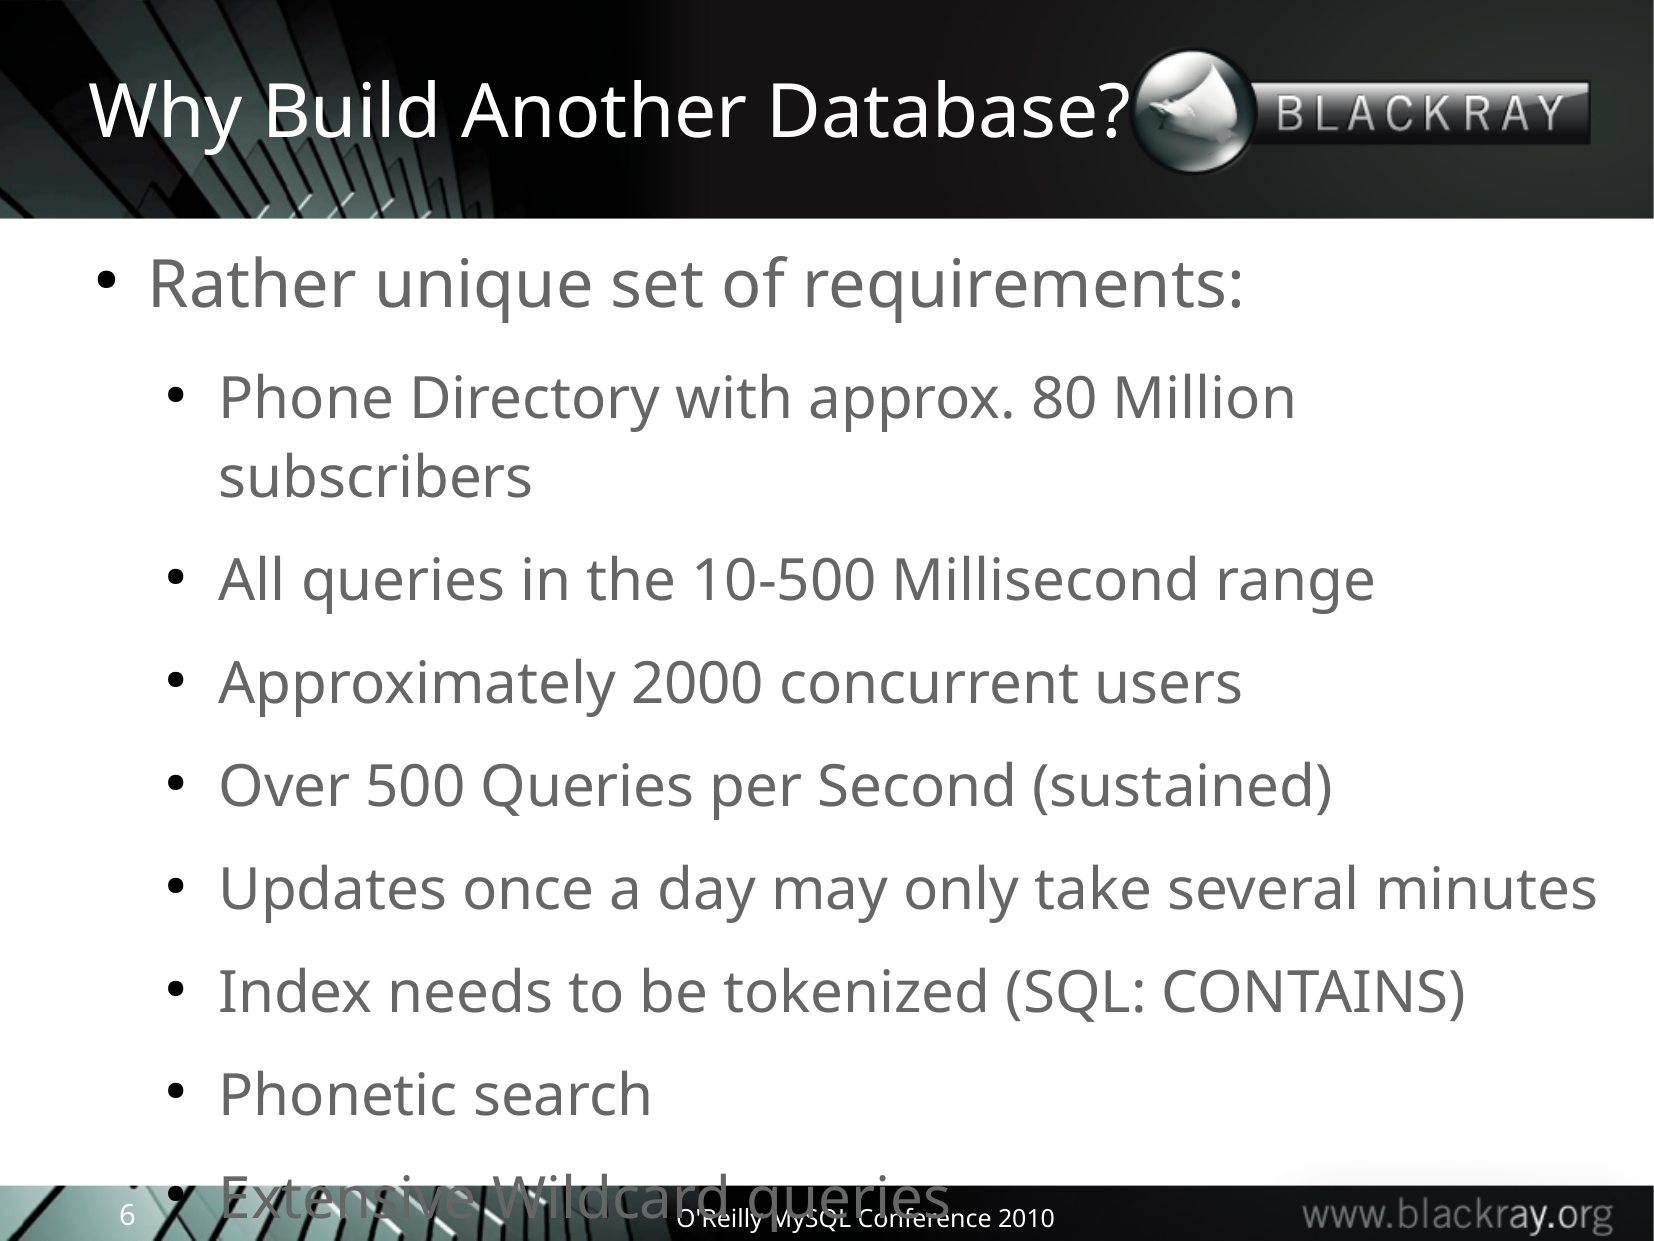

# Why Build Another Database?
Rather unique set of requirements:
Phone Directory with approx. 80 Million subscribers
All queries in the 10-500 Millisecond range
Approximately 2000 concurrent users
Over 500 Queries per Second (sustained)
Updates once a day may only take several minutes
Index needs to be tokenized (SQL: CONTAINS)
Phonetic search
Extensive Wildcard queries (leading/midspan/trailing)